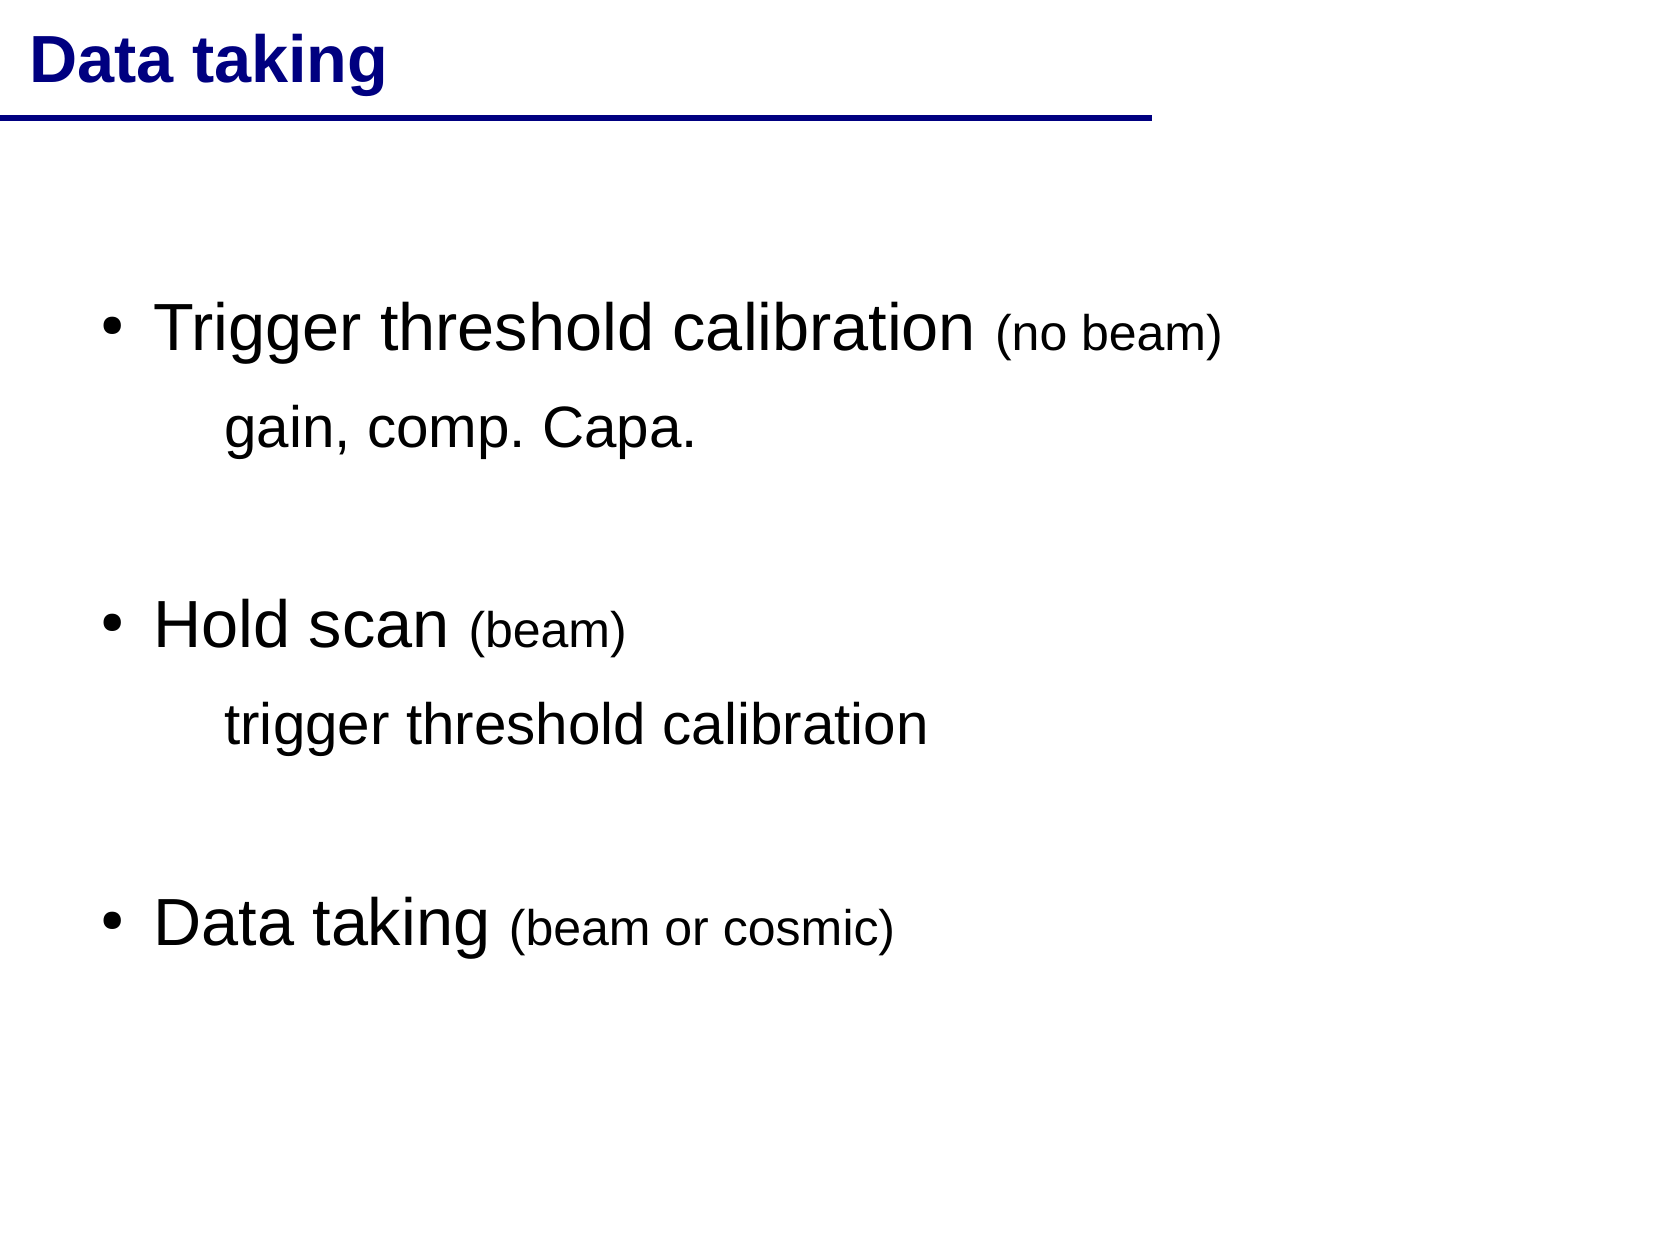

# Data taking
Trigger threshold calibration (no beam)
gain, comp. Capa.
Hold scan (beam)
trigger threshold calibration
Data taking (beam or cosmic)